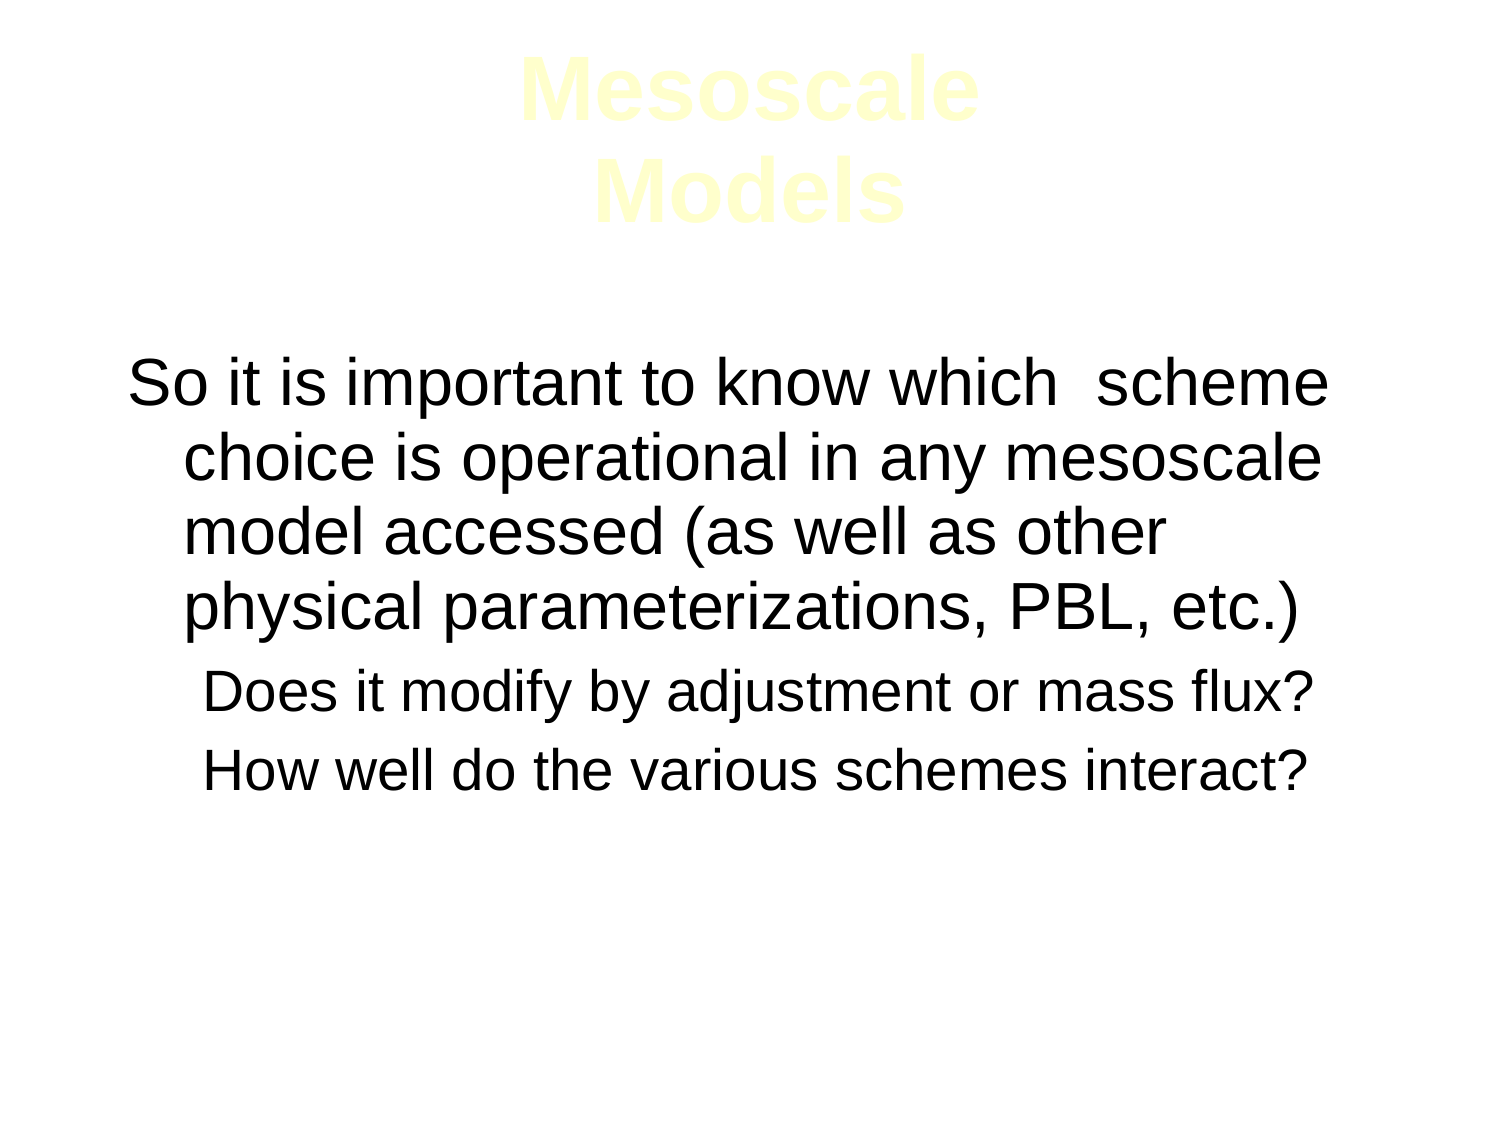

# Mesoscale Models
So it is important to know which scheme choice is operational in any mesoscale model accessed (as well as other physical parameterizations, PBL, etc.)
Does it modify by adjustment or mass flux?
How well do the various schemes interact?